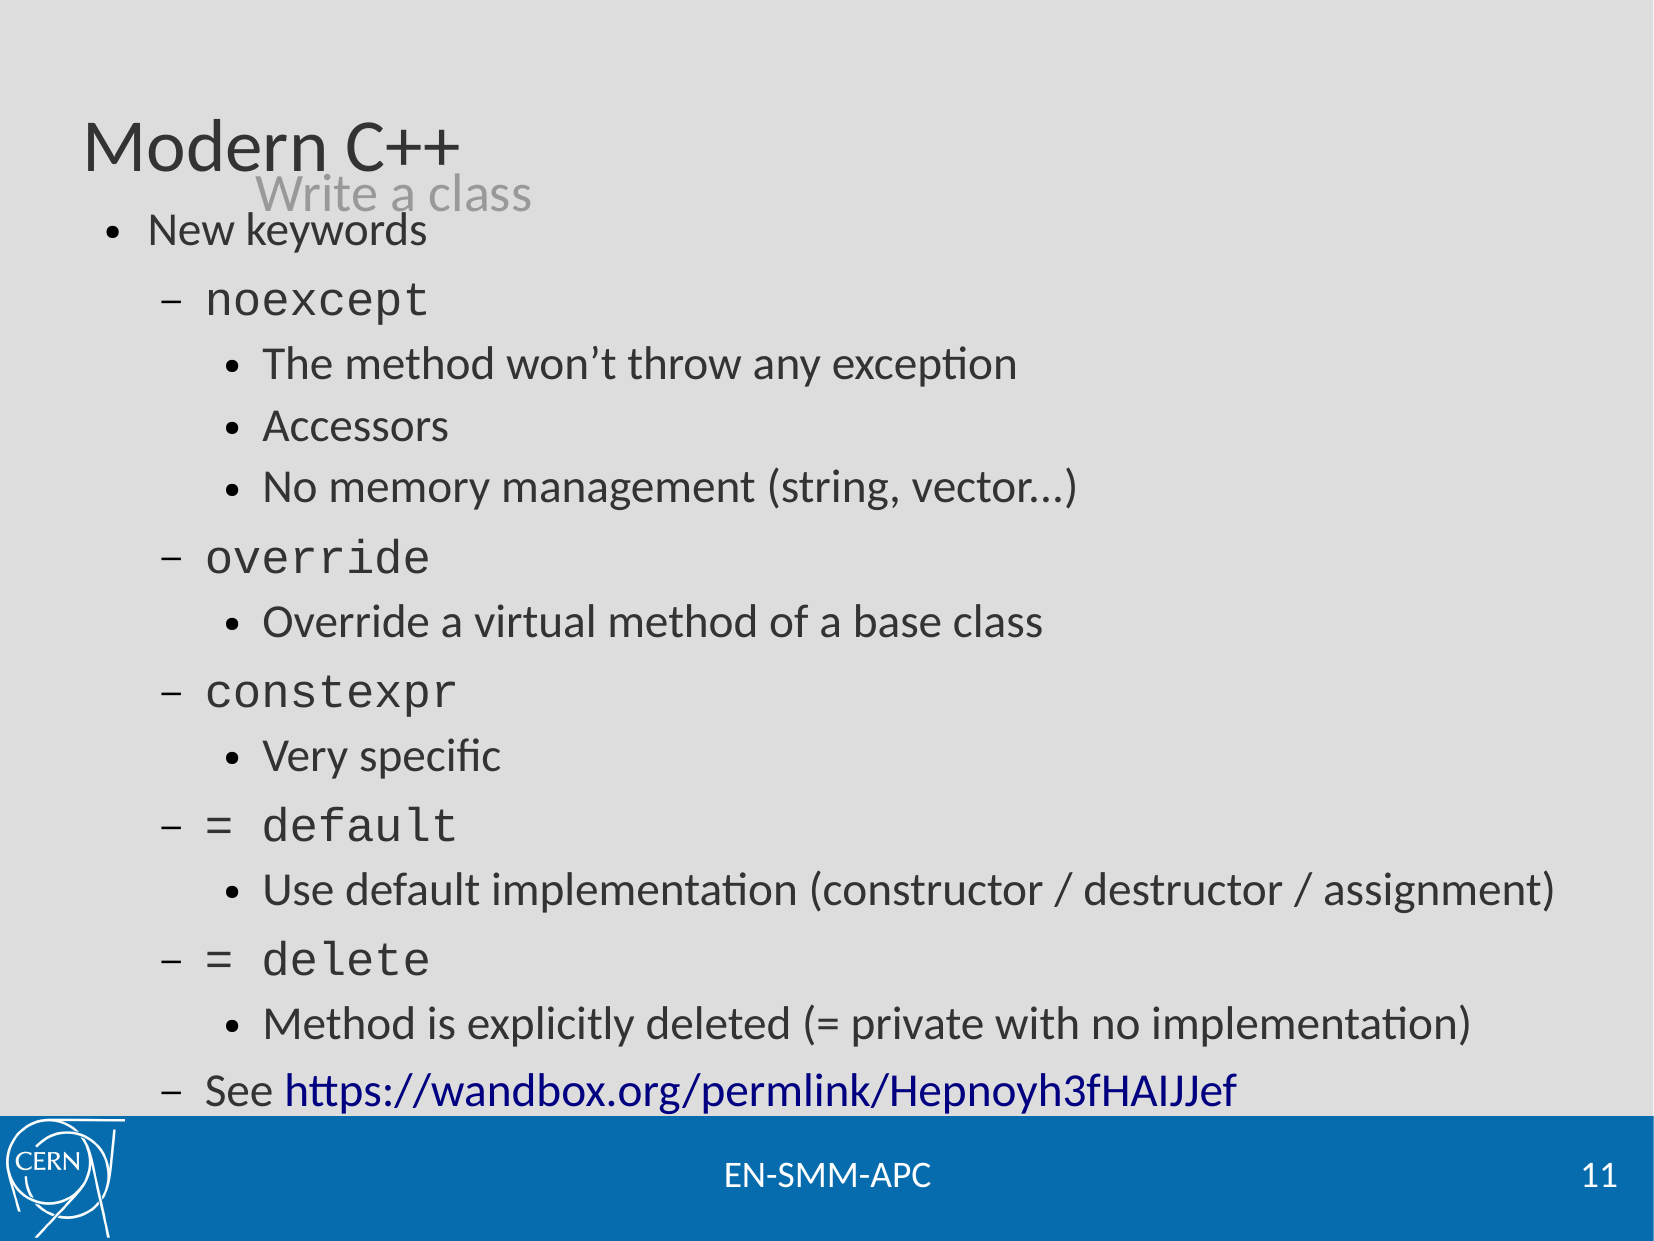

# Modern C++
Write a class
New keywords
noexcept
The method won’t throw any exception
Accessors
No memory management (string, vector...)
override
Override a virtual method of a base class
constexpr
Very specific
= default
Use default implementation (constructor / destructor / assignment)
= delete
Method is explicitly deleted (= private with no implementation)
See https://wandbox.org/permlink/Hepnoyh3fHAIJJef
11